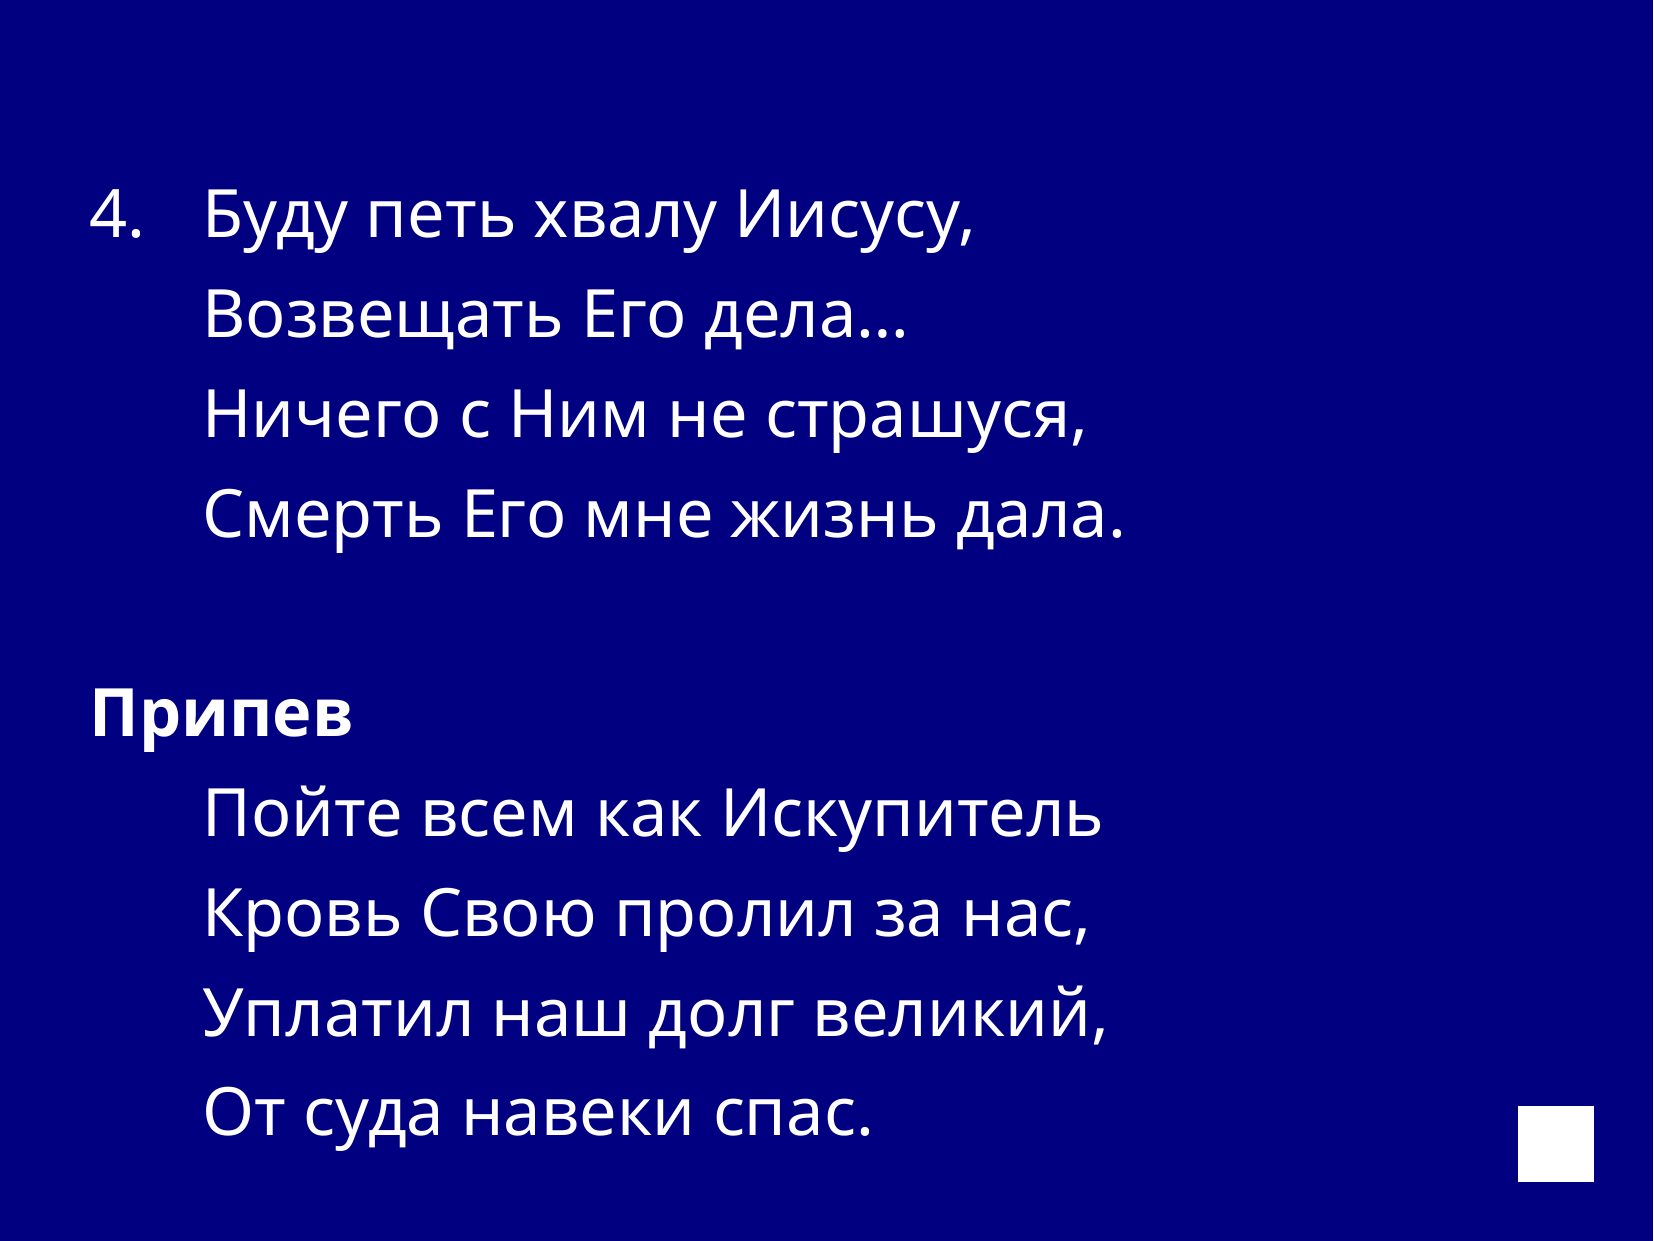

4.	Буду петь хвалу Иисусу,
	Возвещать Его дела…
	Ничего с Ним не страшуся,
	Смерть Его мне жизнь дала.
Припев
	Пойте всем как Искупитель
	Кровь Свою пролил за нас,
	Уплатил наш долг великий,
	От суда навеки спас.